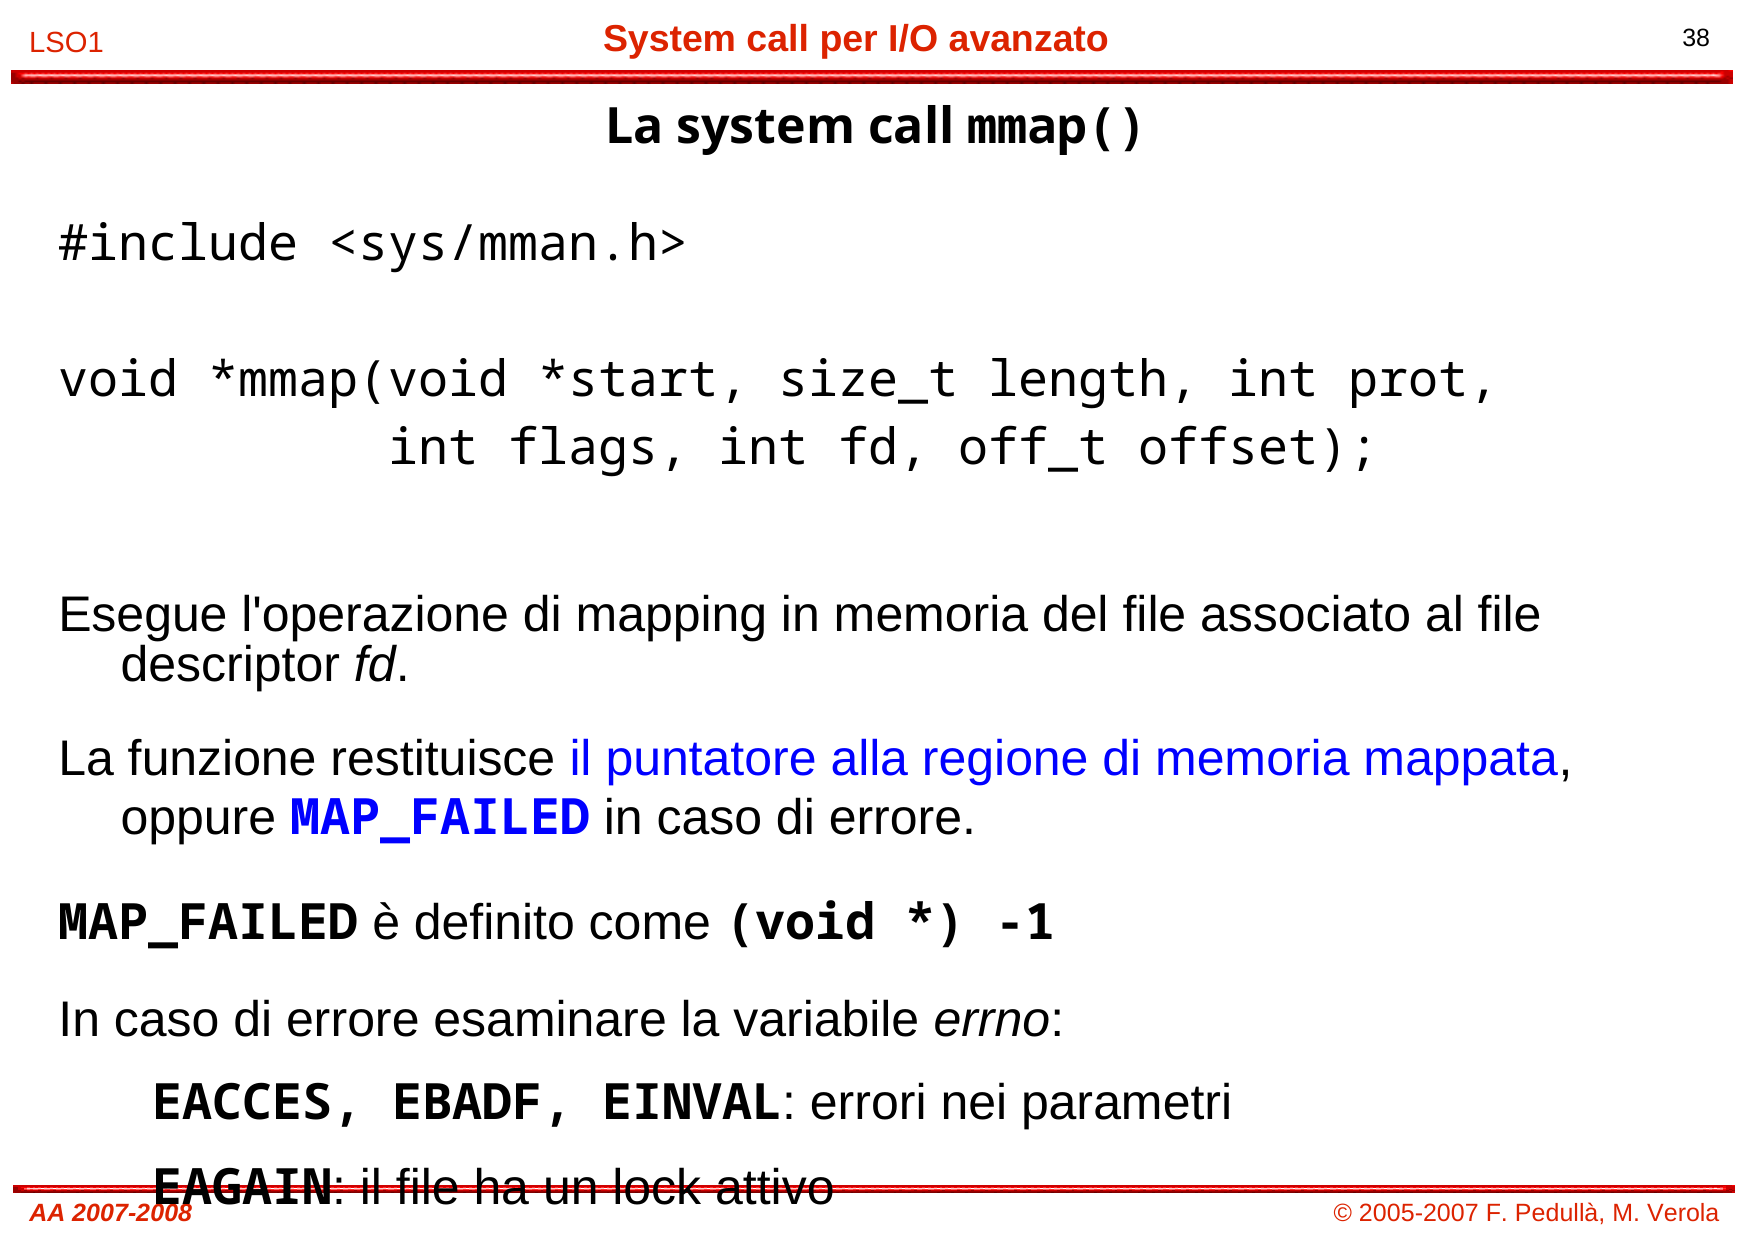

# La system call mmap()
#include <sys/mman.h>
void *mmap(void *start, size_t length, int prot,
 int flags, int fd, off_t offset);
Esegue l'operazione di mapping in memoria del file associato al file descriptor fd.
La funzione restituisce il puntatore alla regione di memoria mappata, oppure MAP_FAILED in caso di errore.
MAP_FAILED è definito come (void *) -1
In caso di errore esaminare la variabile errno:
EACCES, EBADF, EINVAL: errori nei parametri
EAGAIN: il file ha un lock attivo